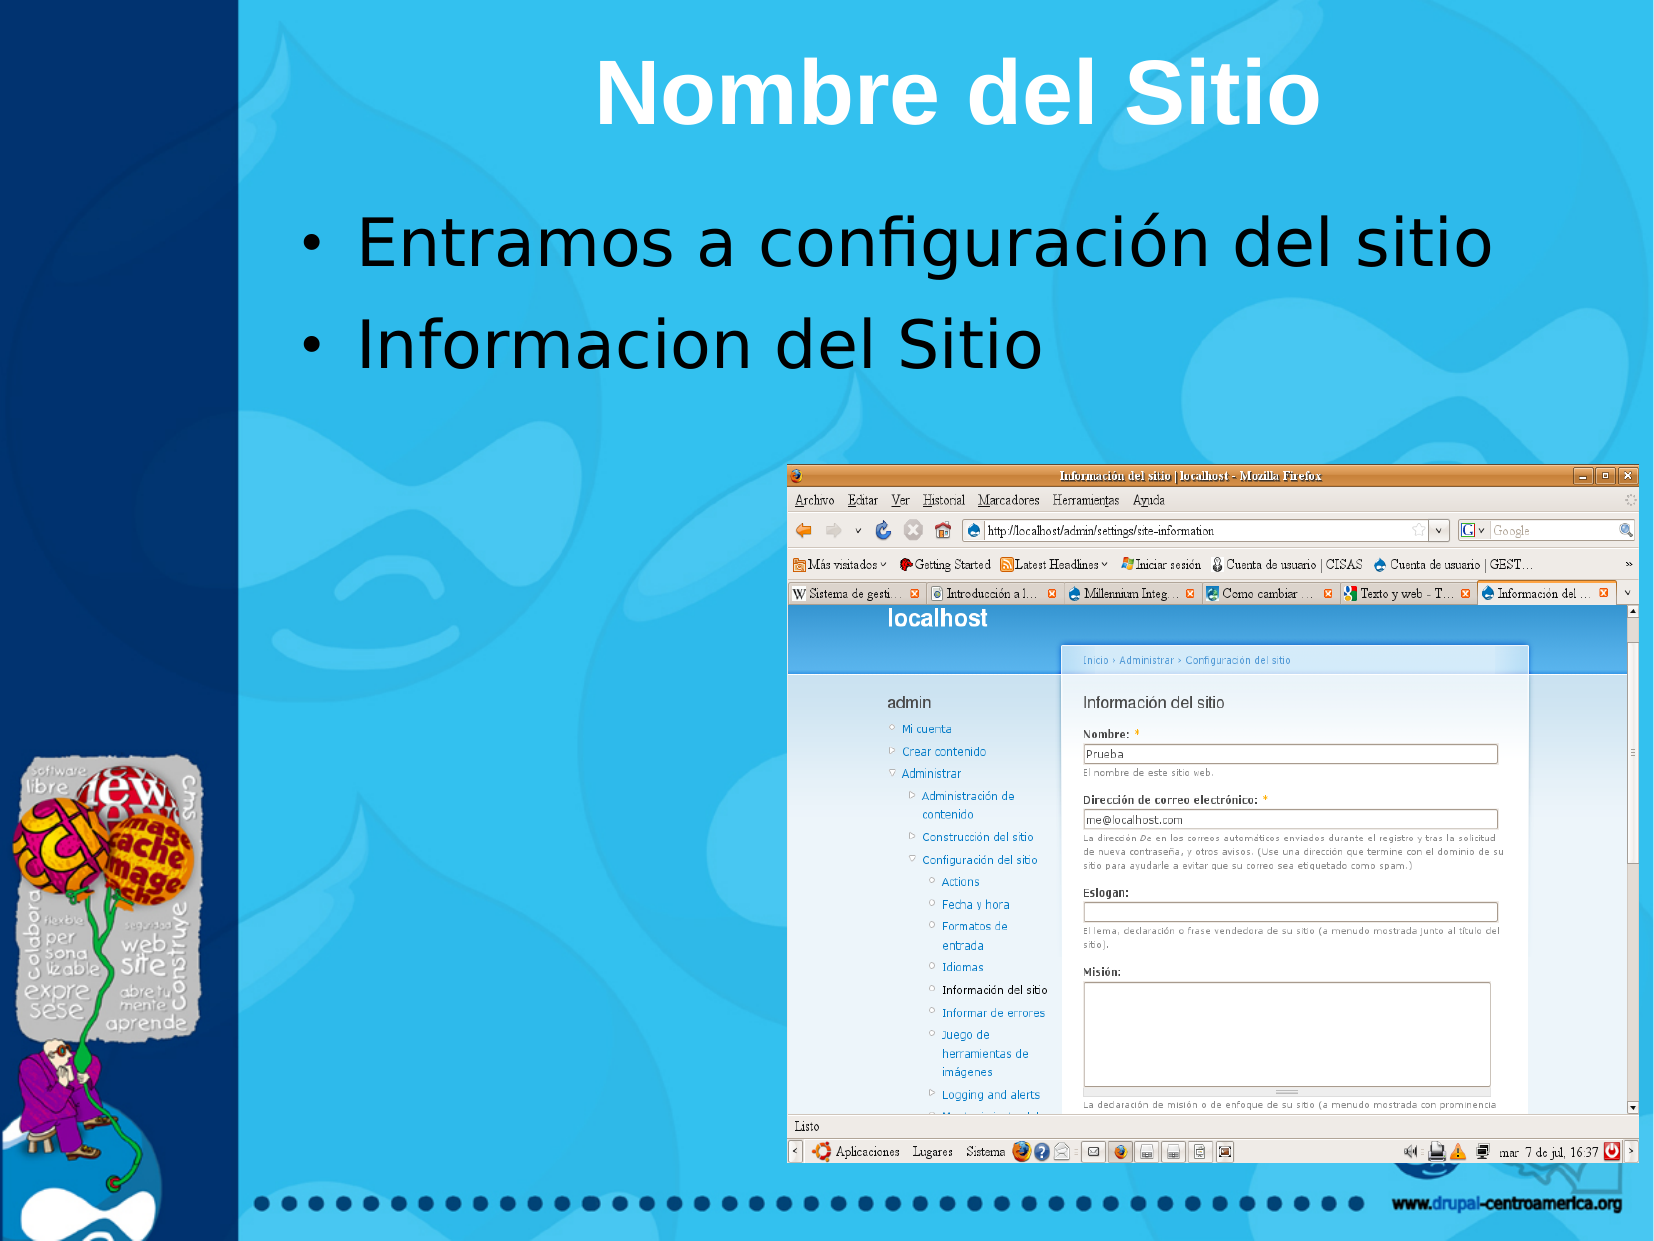

# Nombre del Sitio
Entramos a configuración del sitio
Informacion del Sitio